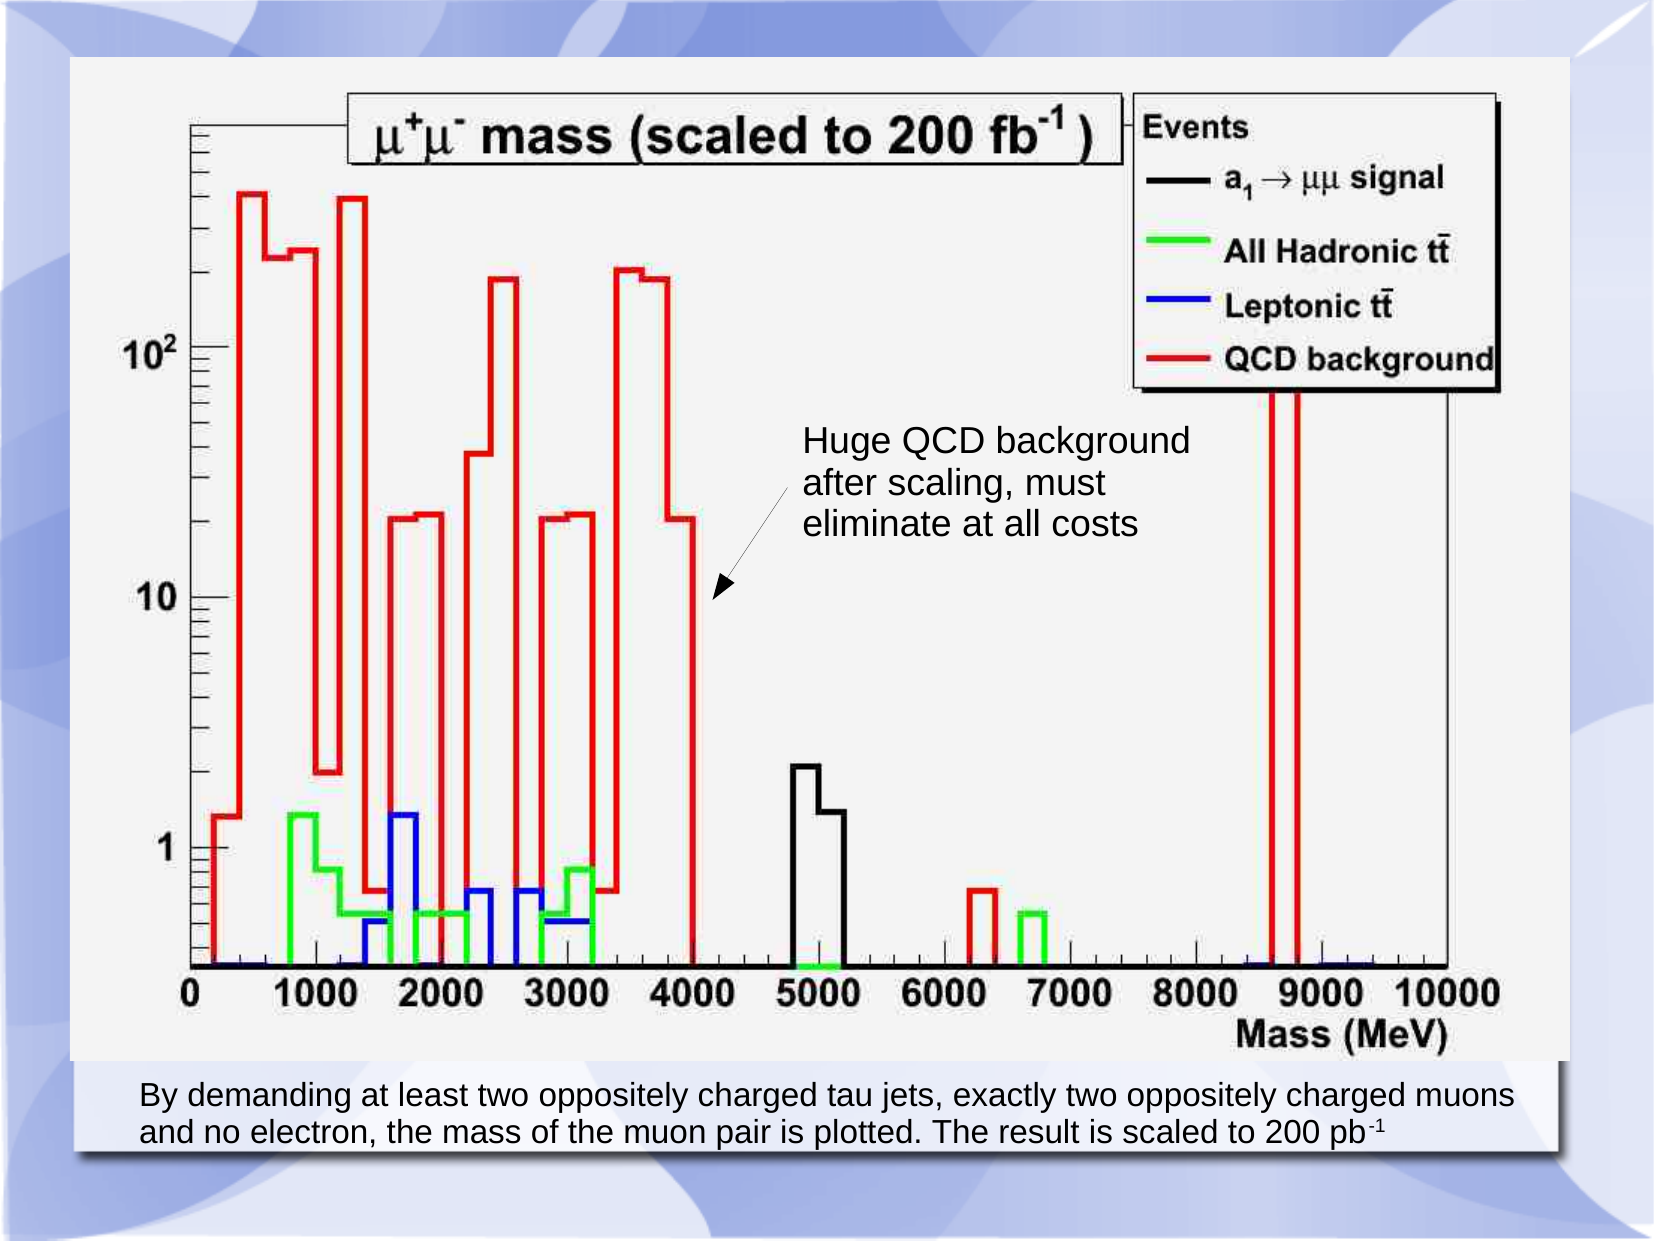

Huge QCD background after scaling, must eliminate at all costs
By demanding at least two oppositely charged tau jets, exactly two oppositely charged muons and no electron, the mass of the muon pair is plotted. The result is scaled to 200 pb-1